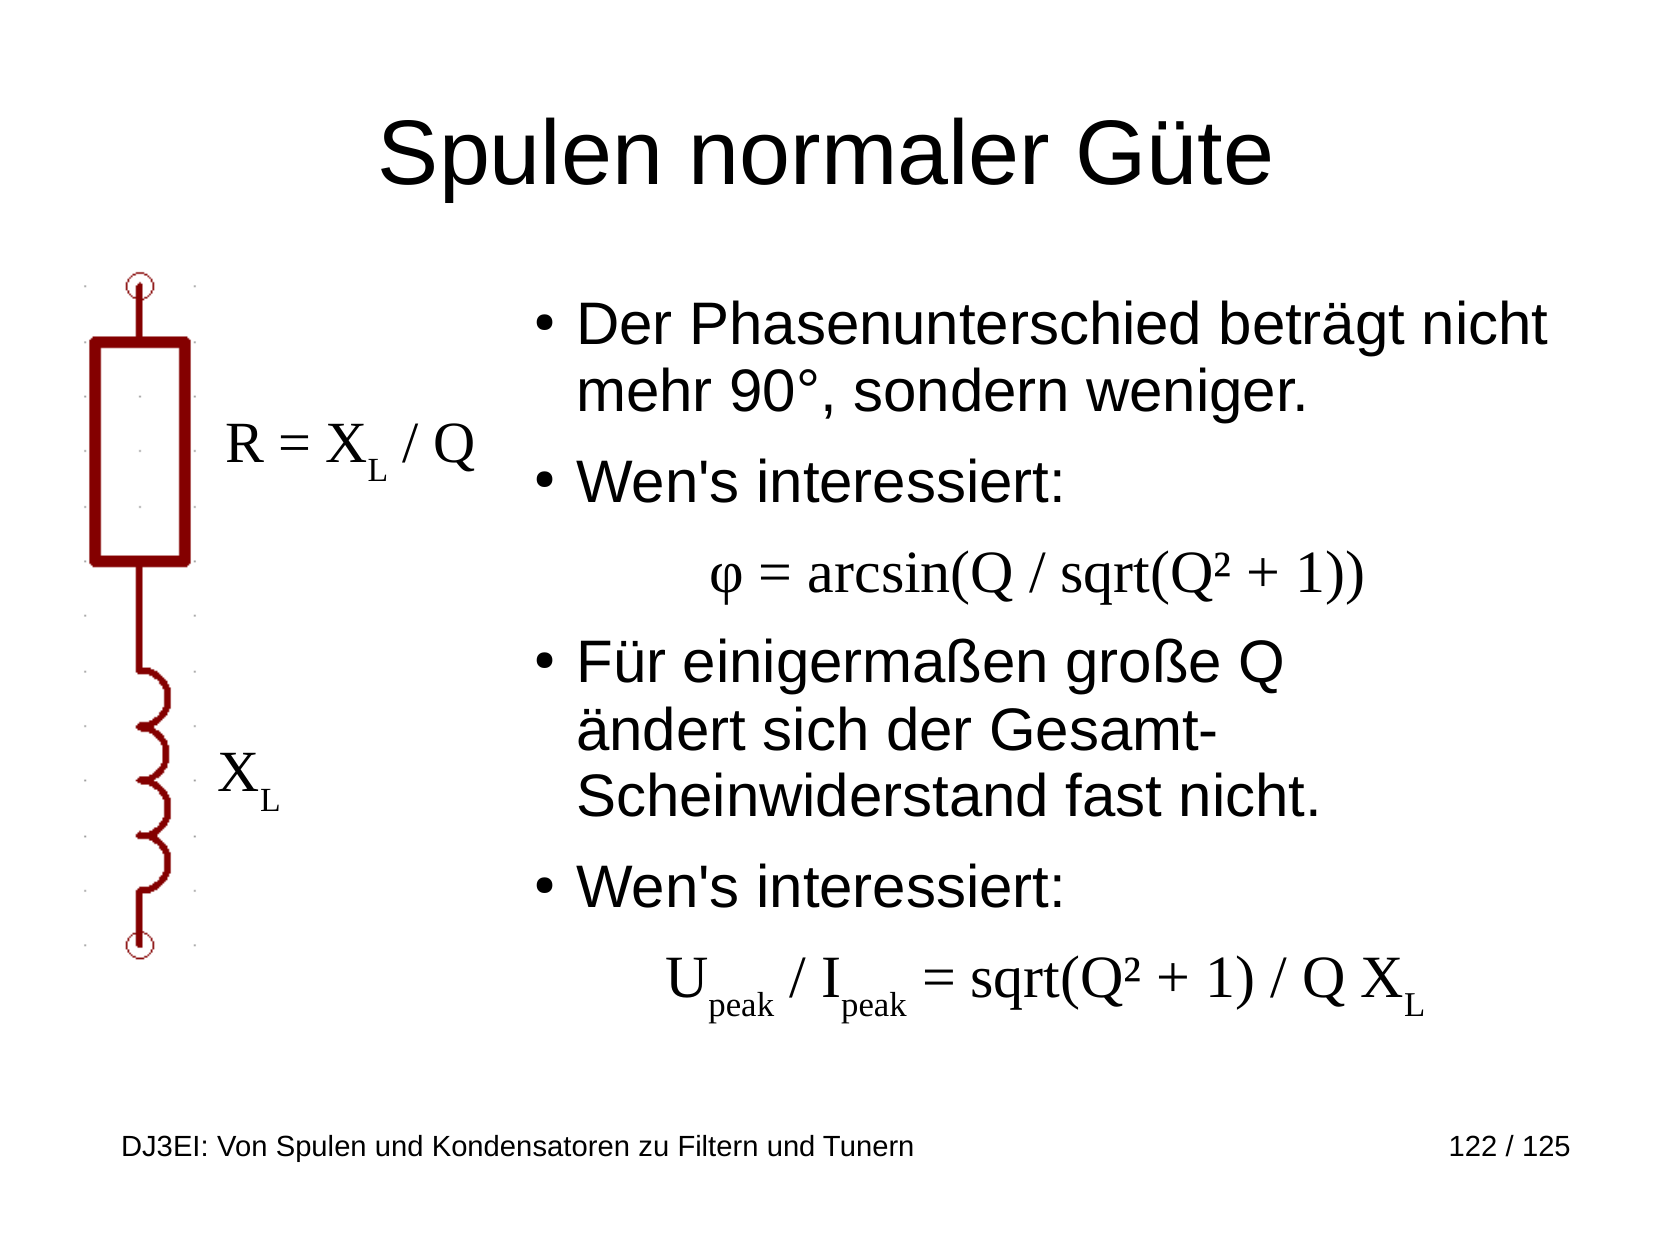

# Spulen normaler Güte
Der Phasenunterschied beträgt nicht mehr 90°, sondern weniger.
Wen's interessiert:
φ = arcsin(Q / sqrt(Q² + 1))
Für einigermaßen große Q
ändert sich der Gesamt-Scheinwiderstand fast nicht.
Wen's interessiert:
Upeak / Ipeak = sqrt(Q² + 1) / Q XL
R = XL / Q
XL